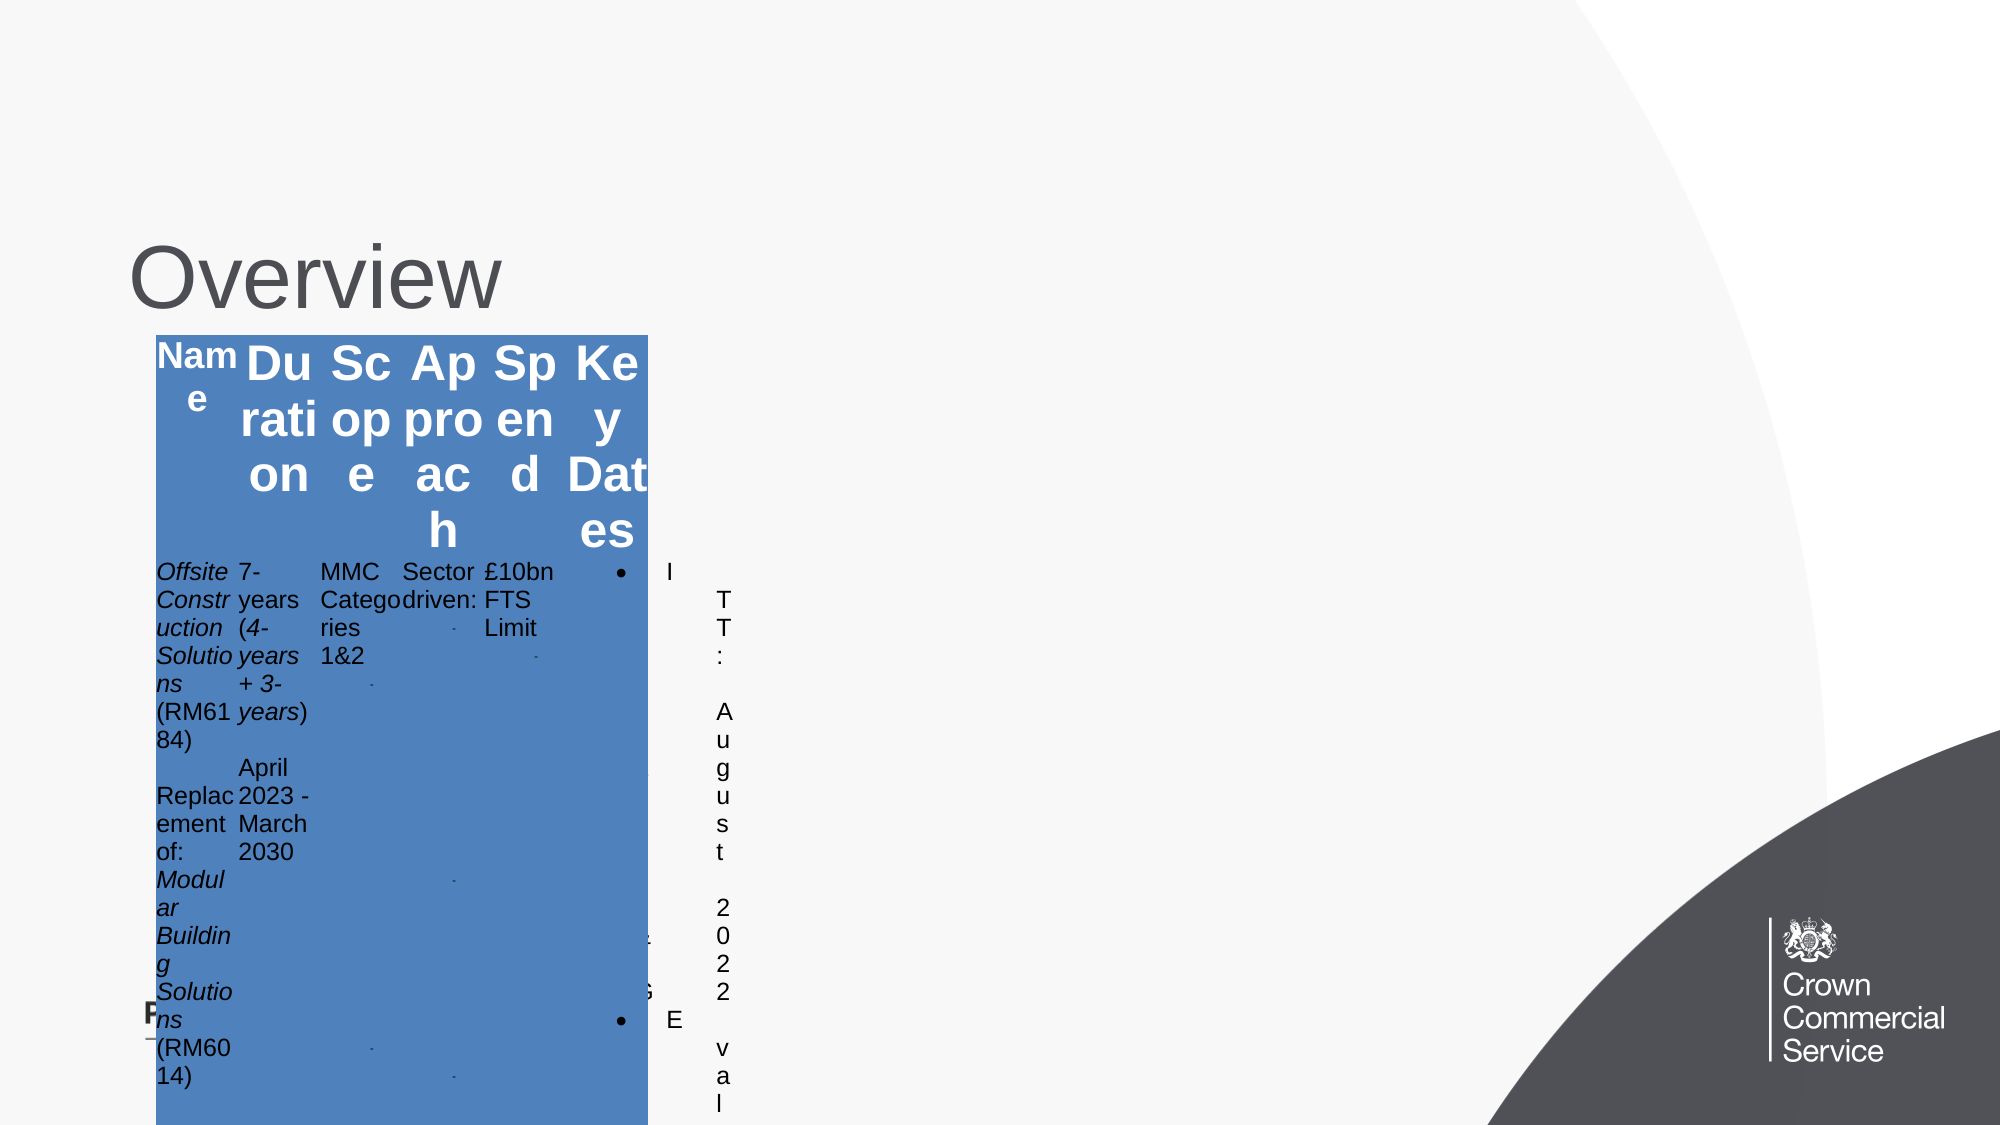

# Overview
| Name | Duration | Scope | Approach | Spend | Key Dates |
| --- | --- | --- | --- | --- | --- |
| Offsite Construction Solutions (RM6184) Replacement of: Modular Building Solutions (RM6014) | 7-years (4-years + 3-years) April 2023 - March 2030 | MMC Categories 1&2 3D Volumetric 2D Panelised | Sector driven: Education General Healthcare Residential Justice Defence | £10bn FTS Limit Education & General: £2.43bn Healthcare: £1.18bn Residential: £0.45bn Justice: £1.84bn Defence: £4.1bn | ITT: August 2022 Evaluation: October 2022 Award: Jan 2023 Go-Live: April 2023 |